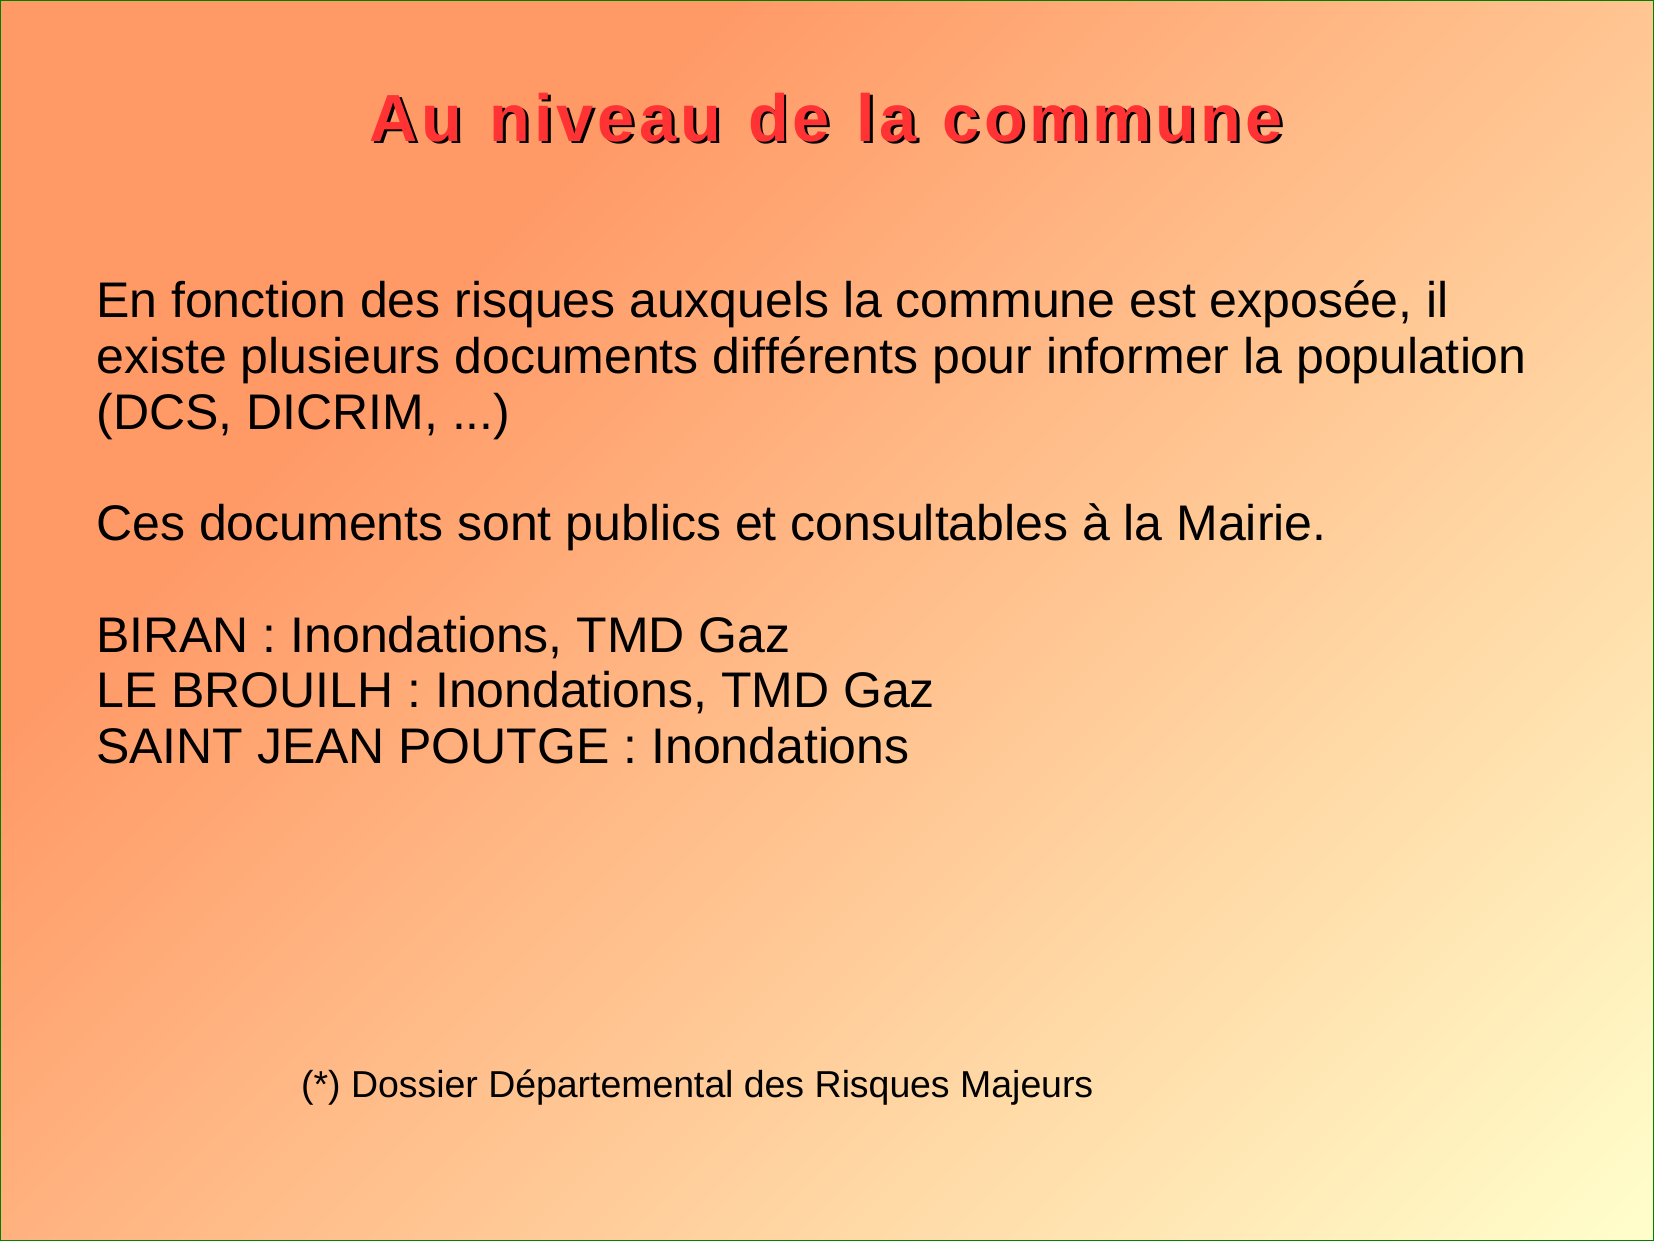

# Au niveau de la commune
En fonction des risques auxquels la commune est exposée, il existe plusieurs documents différents pour informer la population (DCS, DICRIM, ...)
Ces documents sont publics et consultables à la Mairie.
BIRAN : Inondations, TMD Gaz
LE BROUILH : Inondations, TMD Gaz
SAINT JEAN POUTGE : Inondations
(*) Dossier Départemental des Risques Majeurs